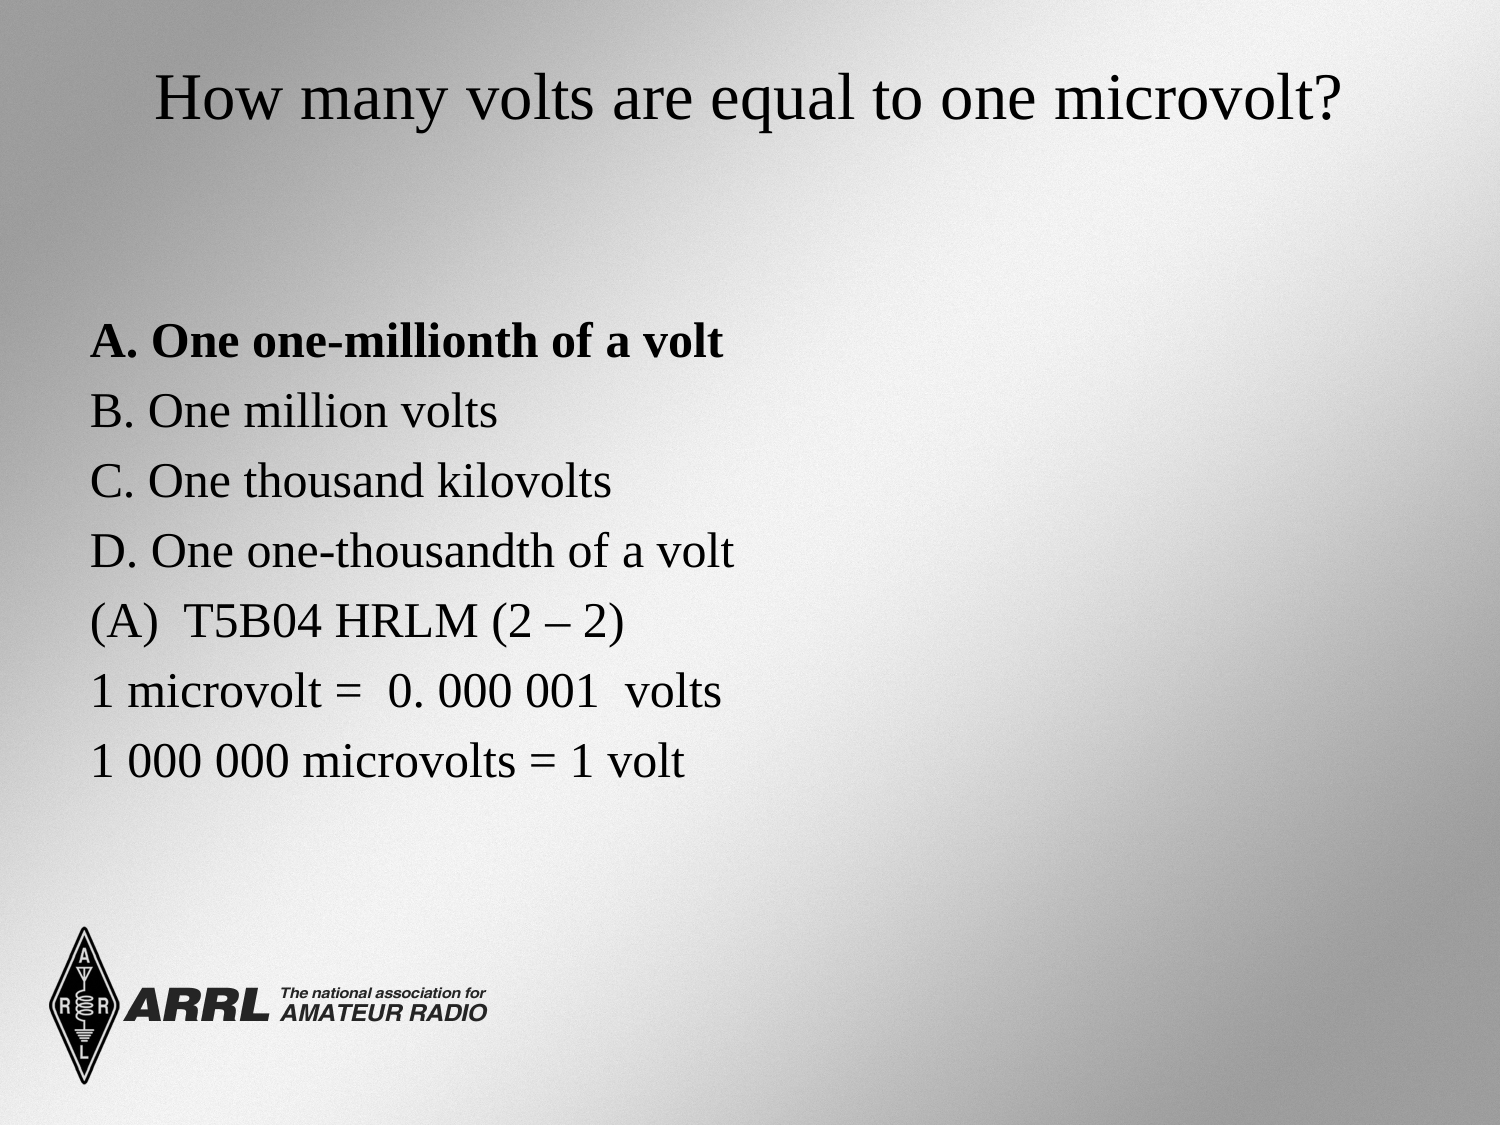

# How many volts are equal to one microvolt?
A. One one-millionth of a volt
B. One million volts
C. One thousand kilovolts
D. One one-thousandth of a volt
(A) T5B04 HRLM (2 – 2)
1 microvolt = 0. 000 001 volts
1 000 000 microvolts = 1 volt